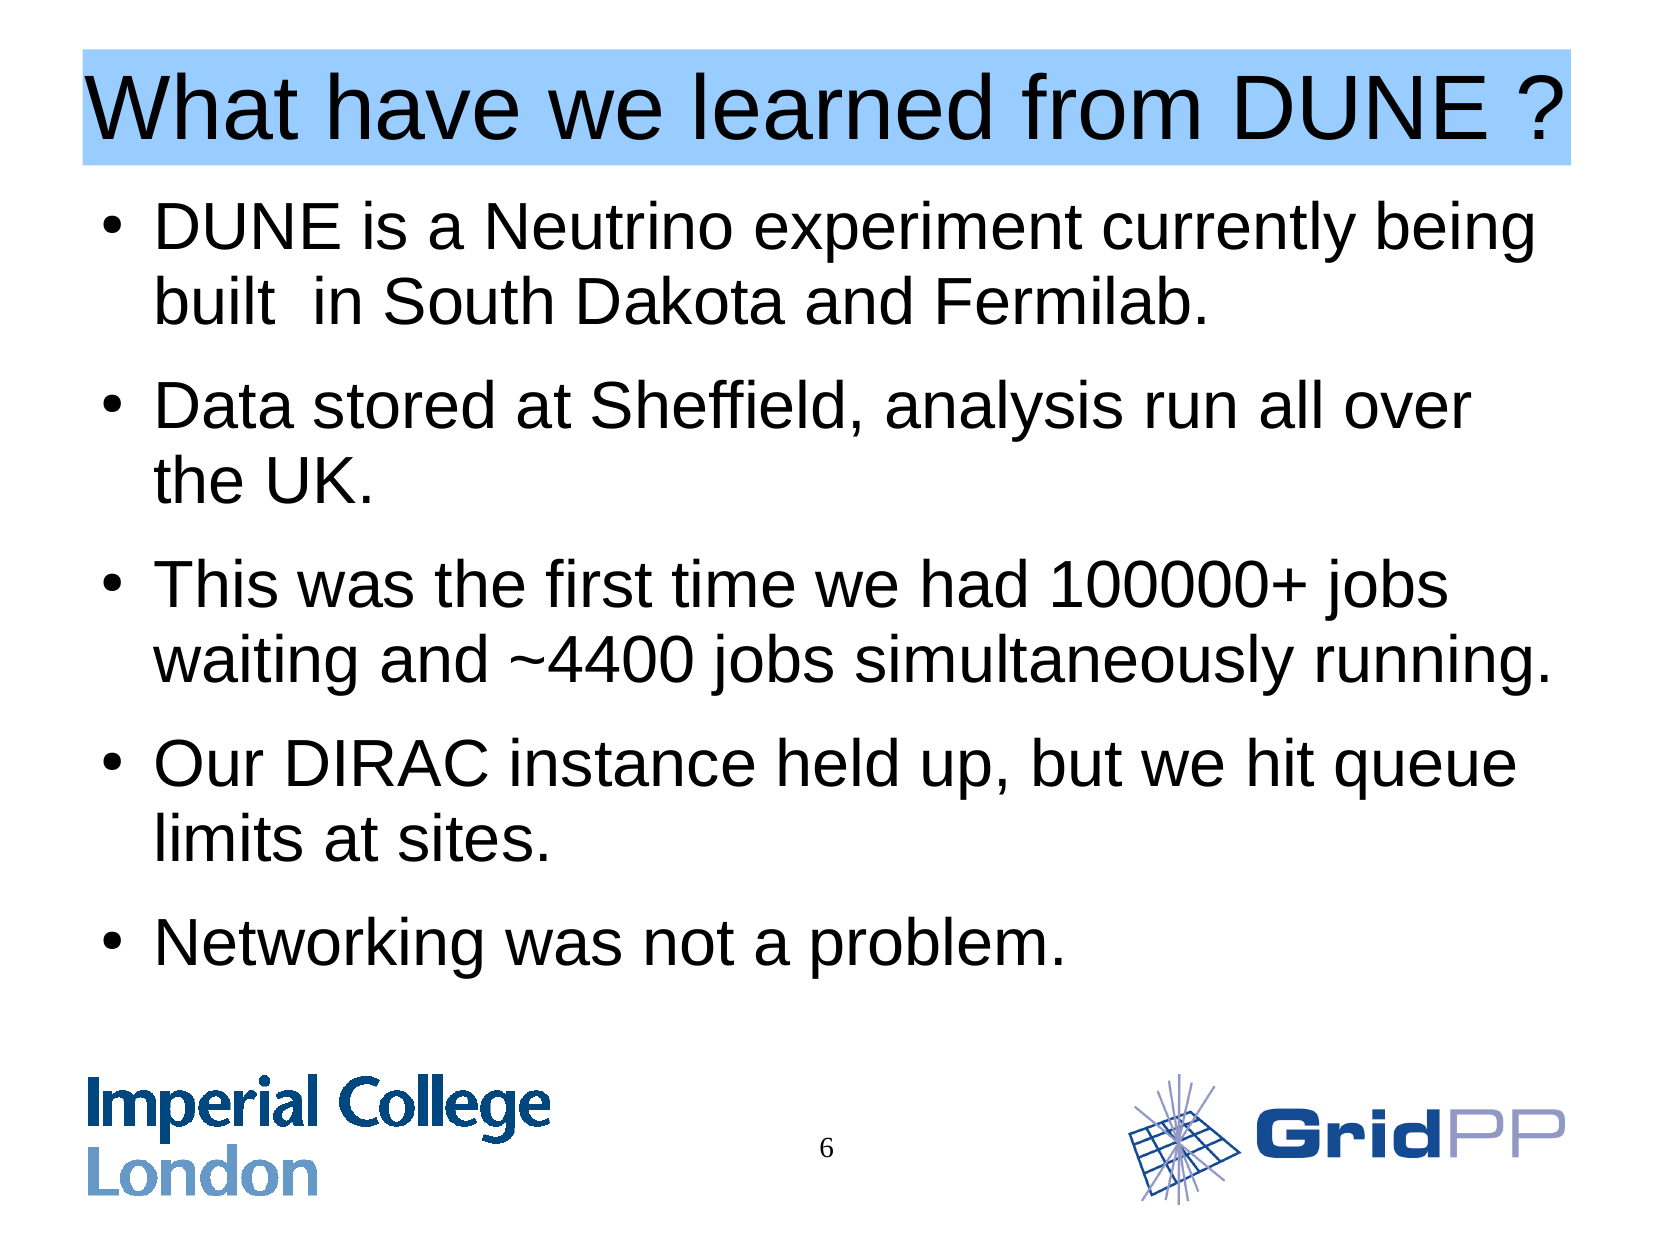

# What have we learned from DUNE ?
DUNE is a Neutrino experiment currently being built in South Dakota and Fermilab.
Data stored at Sheffield, analysis run all over the UK.
This was the first time we had 100000+ jobs waiting and ~4400 jobs simultaneously running.
Our DIRAC instance held up, but we hit queue limits at sites.
Networking was not a problem.
6